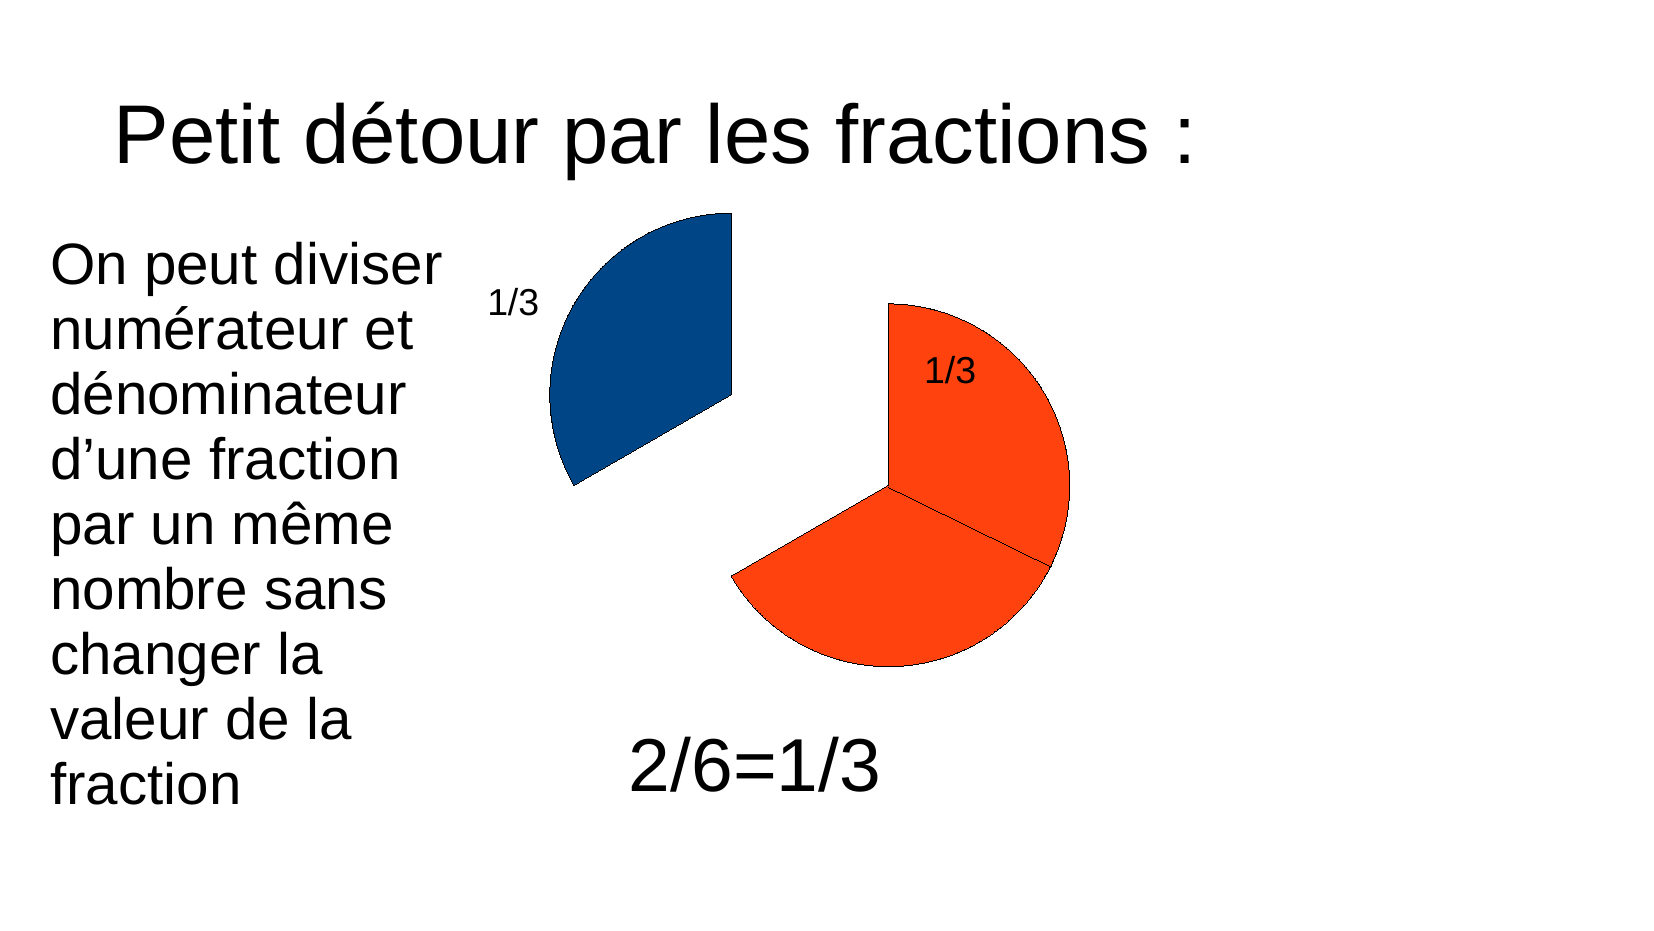

Petit détour par les fractions :
On peut diviser numérateur et dénominateur d’une fraction par un même nombre sans changer la valeur de la fraction
1/3
1/3
2/6=1/3